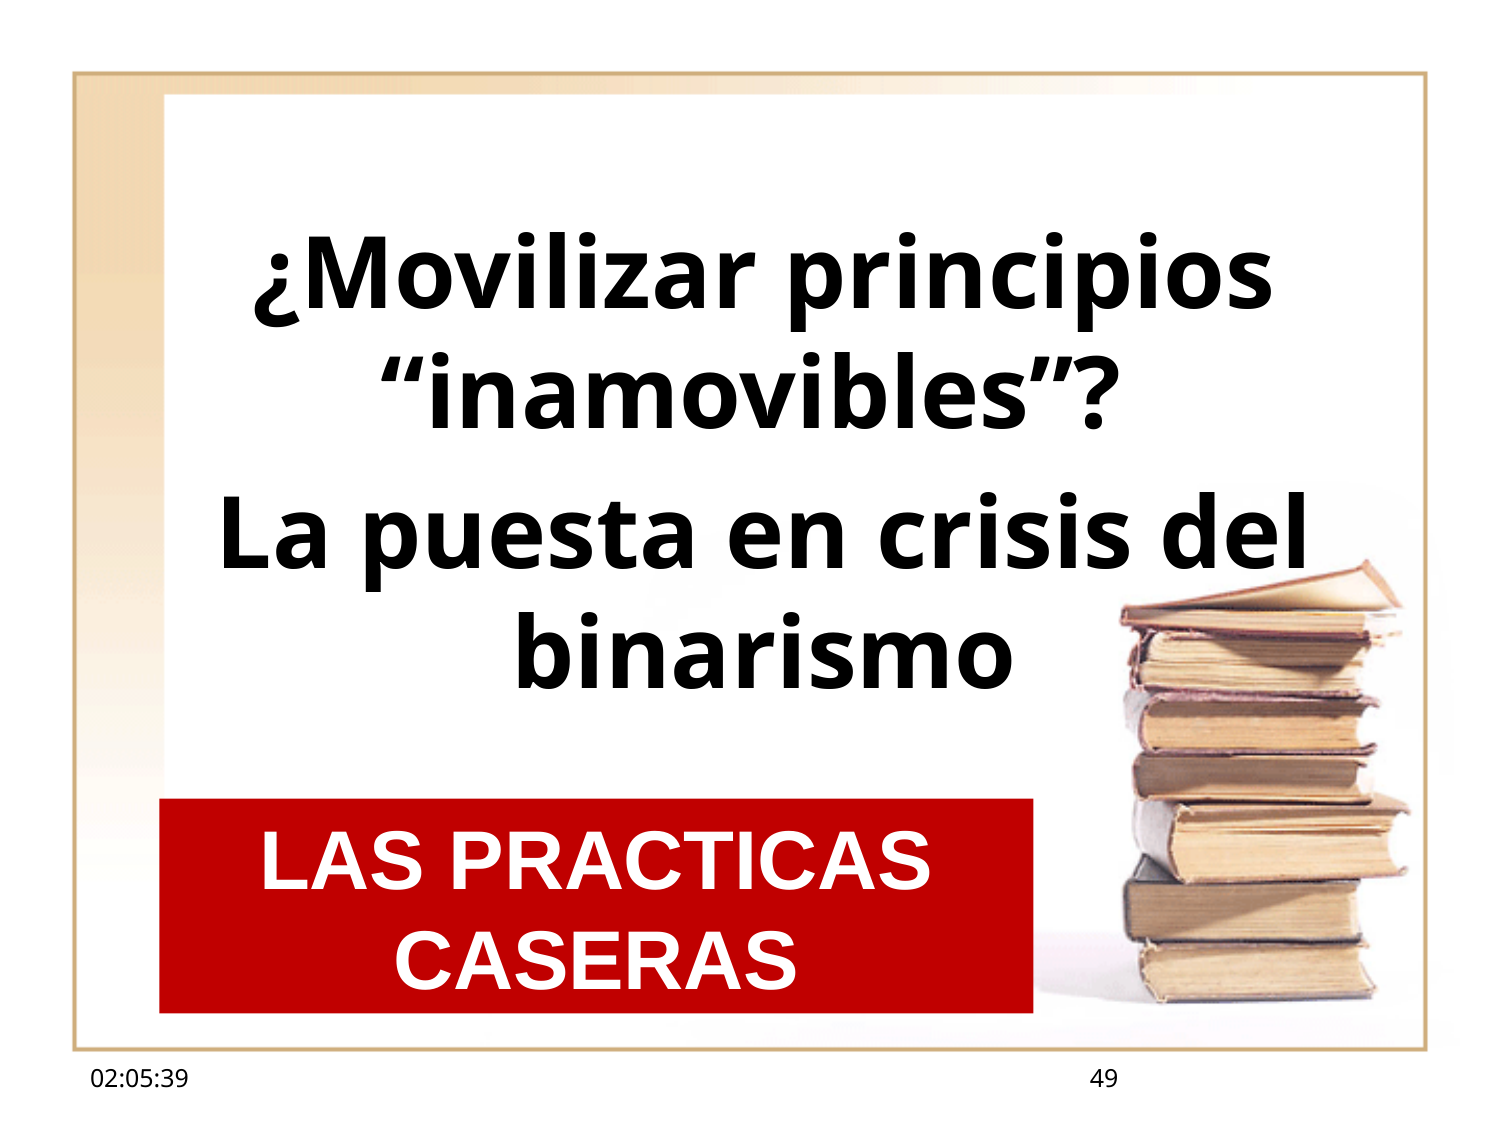

# ¿Movilizar principios “inamovibles”?
La puesta en crisis del binarismo
LAS PRACTICAS CASERAS
02:48:04